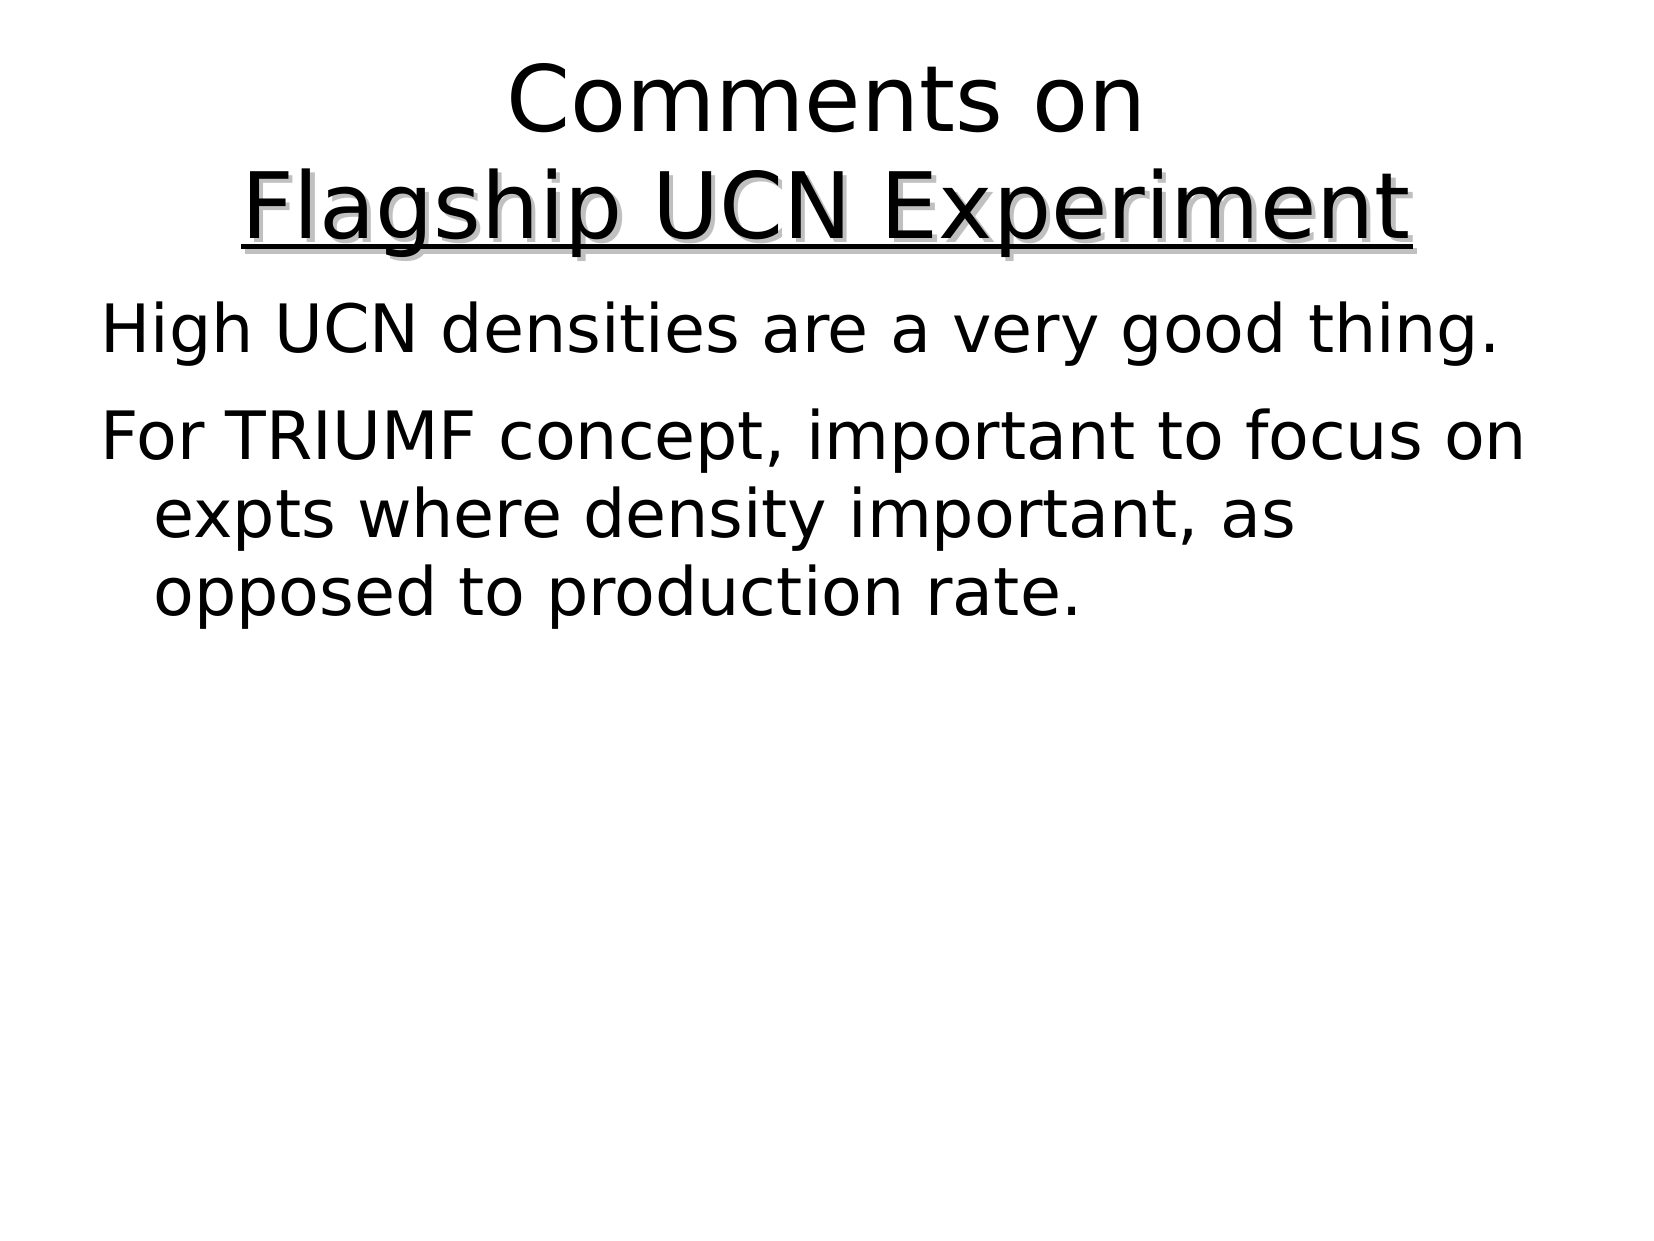

# Comments on Flagship UCN Experiment
High UCN densities are a very good thing.
For TRIUMF concept, important to focus on expts where density important, as opposed to production rate.